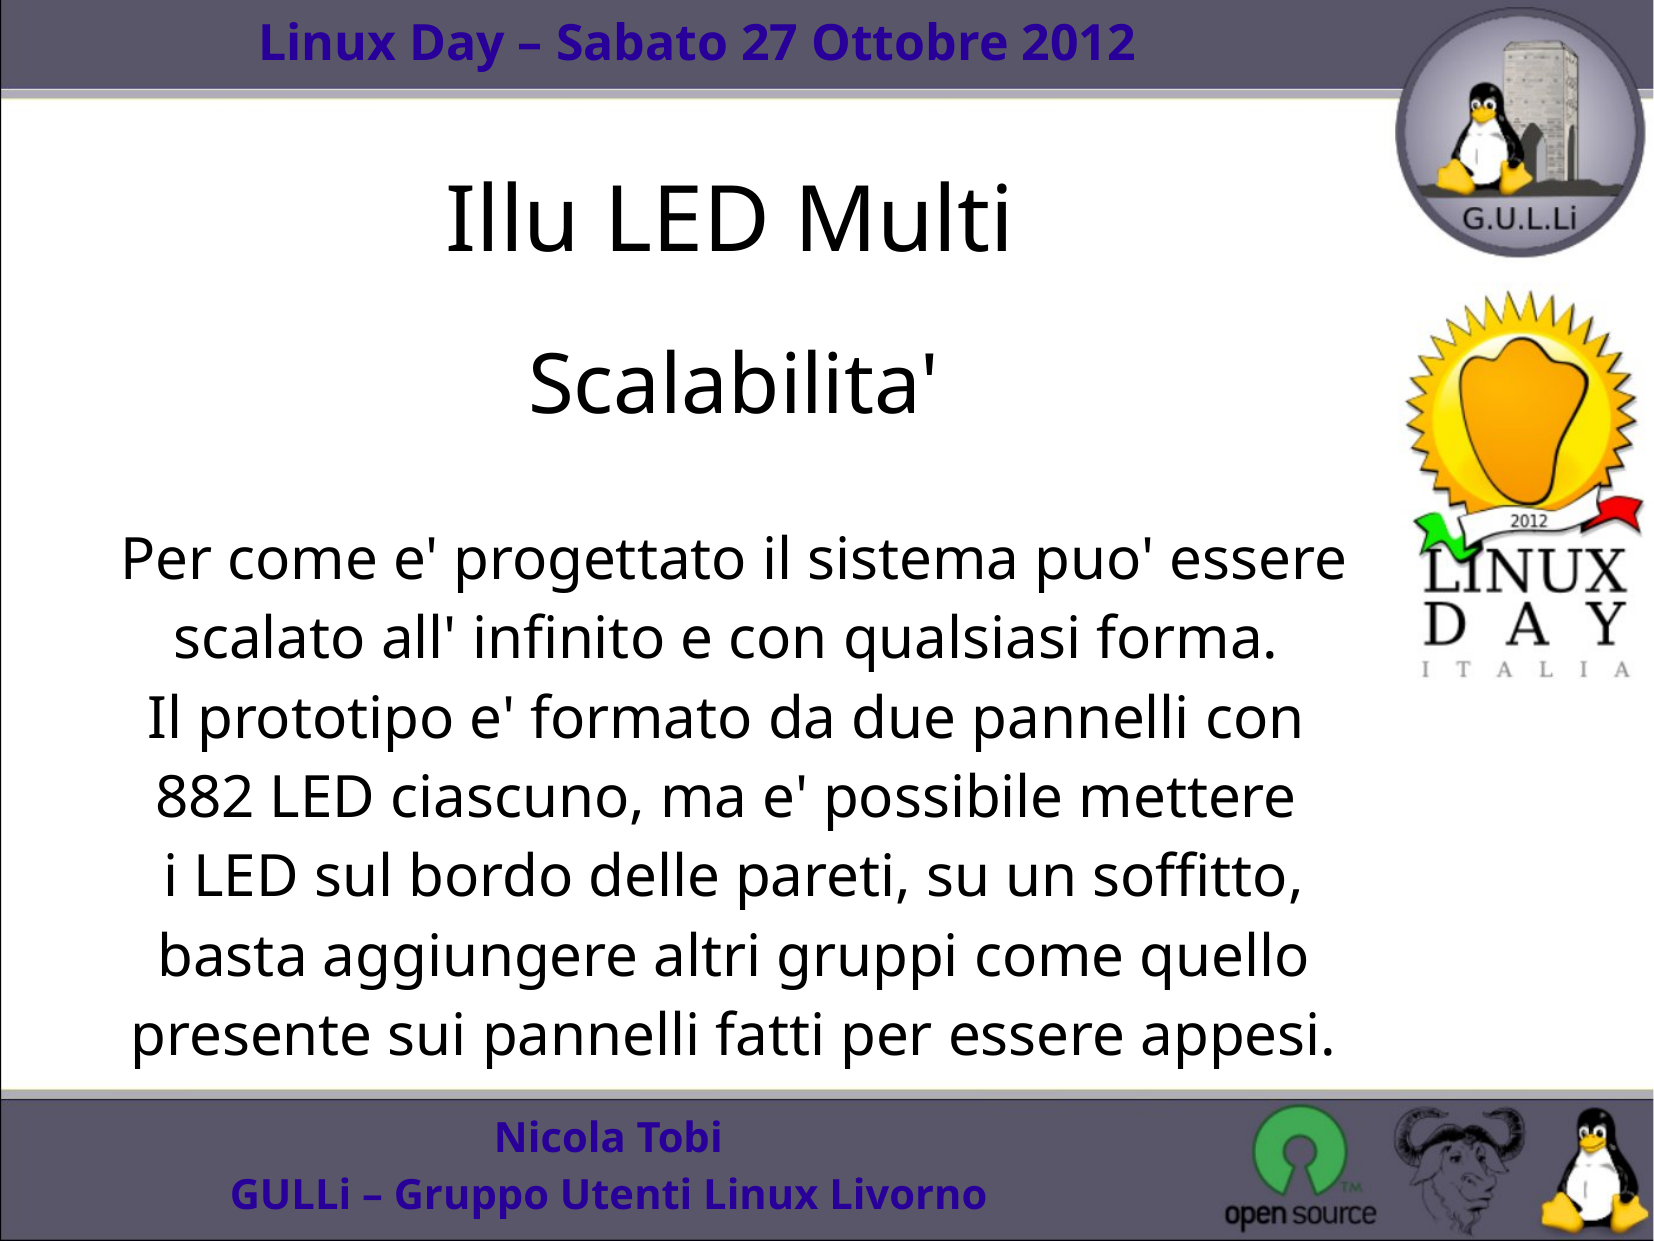

Linux Day – Sabato 27 Ottobre 2012
# Illu LED Multi
Scalabilita'
Per come e' progettato il sistema puo' essere scalato all' infinito e con qualsiasi forma.
Il prototipo e' formato da due pannelli con
882 LED ciascuno, ma e' possibile mettere
i LED sul bordo delle pareti, su un soffitto, basta aggiungere altri gruppi come quello presente sui pannelli fatti per essere appesi.
Nicola Tobi
GULLi – Gruppo Utenti Linux Livorno